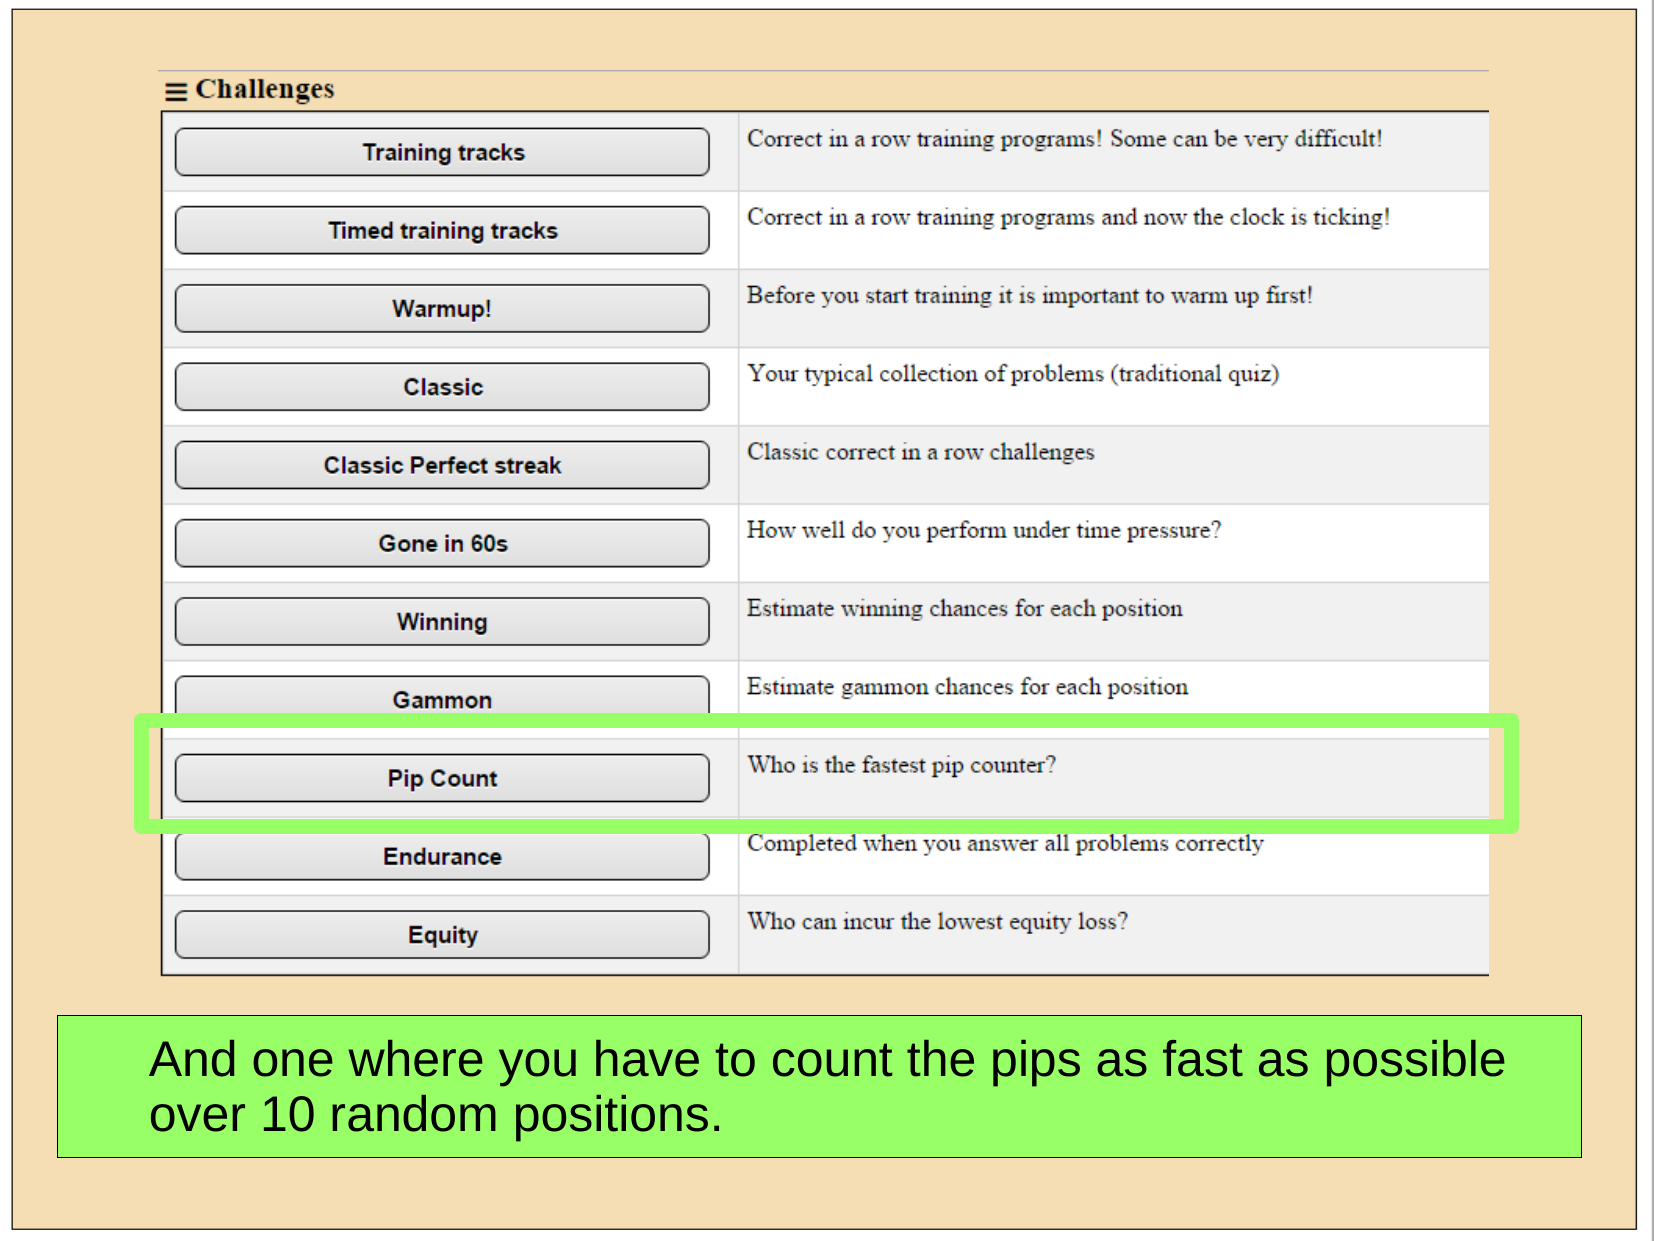

# Backgammon Studio
And one where you have to count the pips as fast as possible
over 10 random positions.